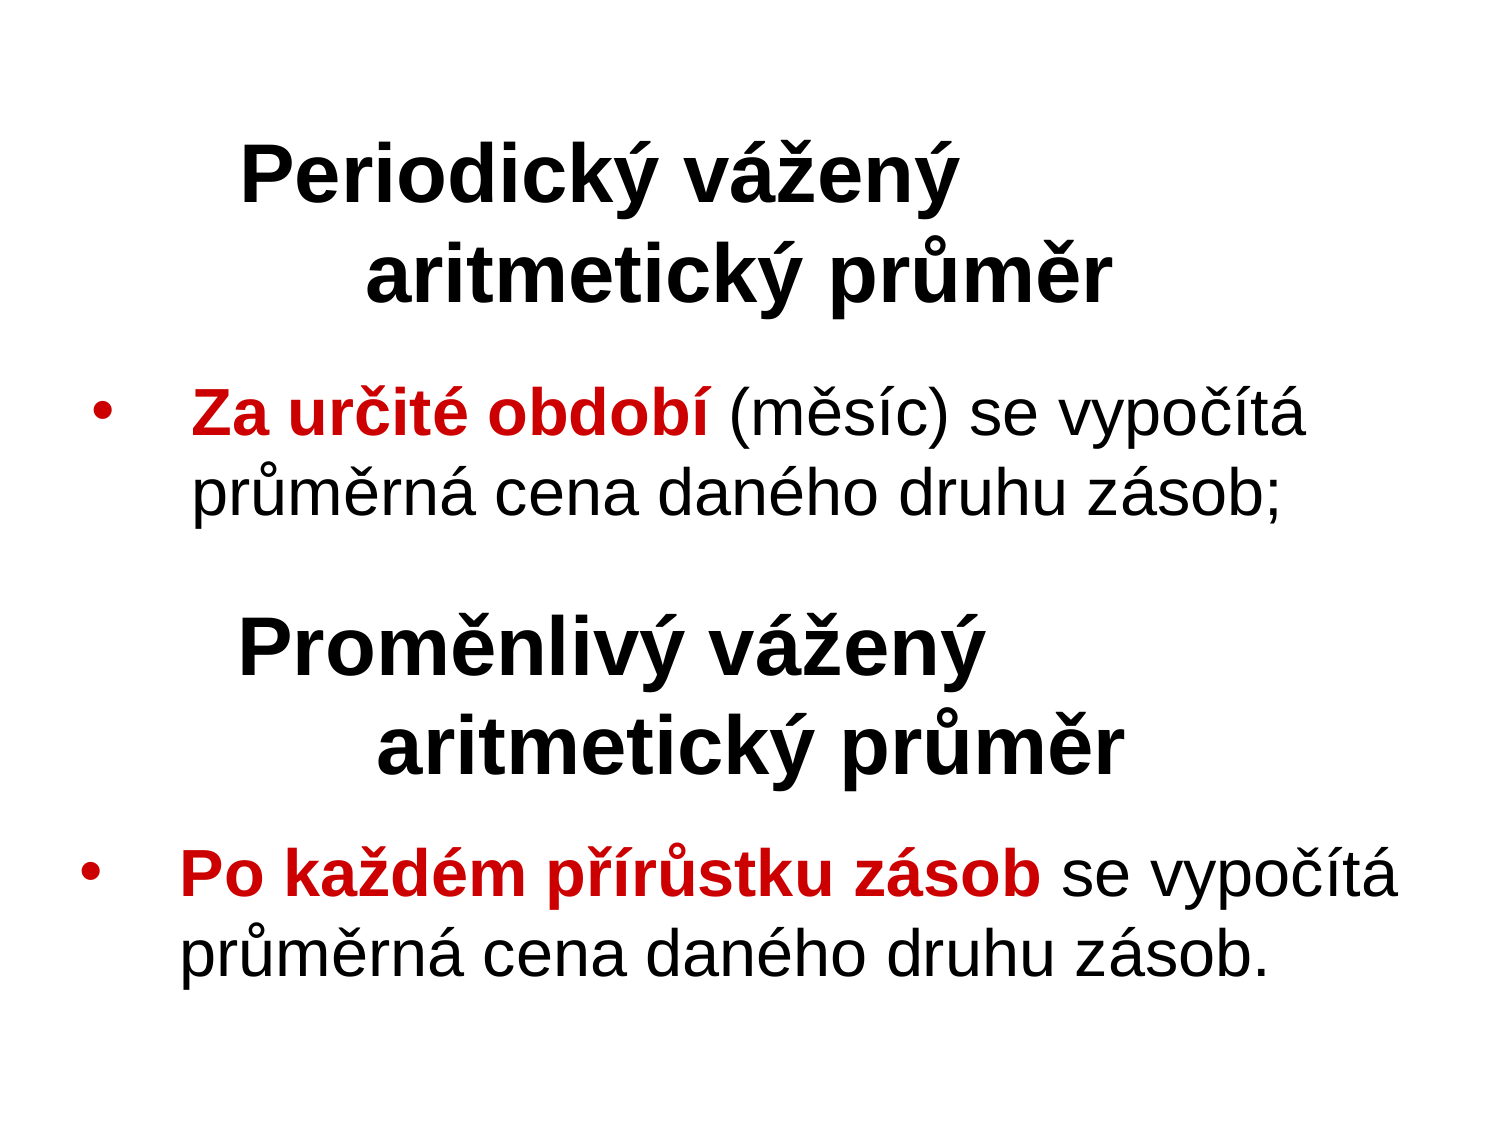

# Periodický vážený aritmetický průměr
Za určité období (měsíc) se vypočítá průměrná cena daného druhu zásob;
Proměnlivý vážený aritmetický průměr
Po každém přírůstku zásob se vypočítá průměrná cena daného druhu zásob.